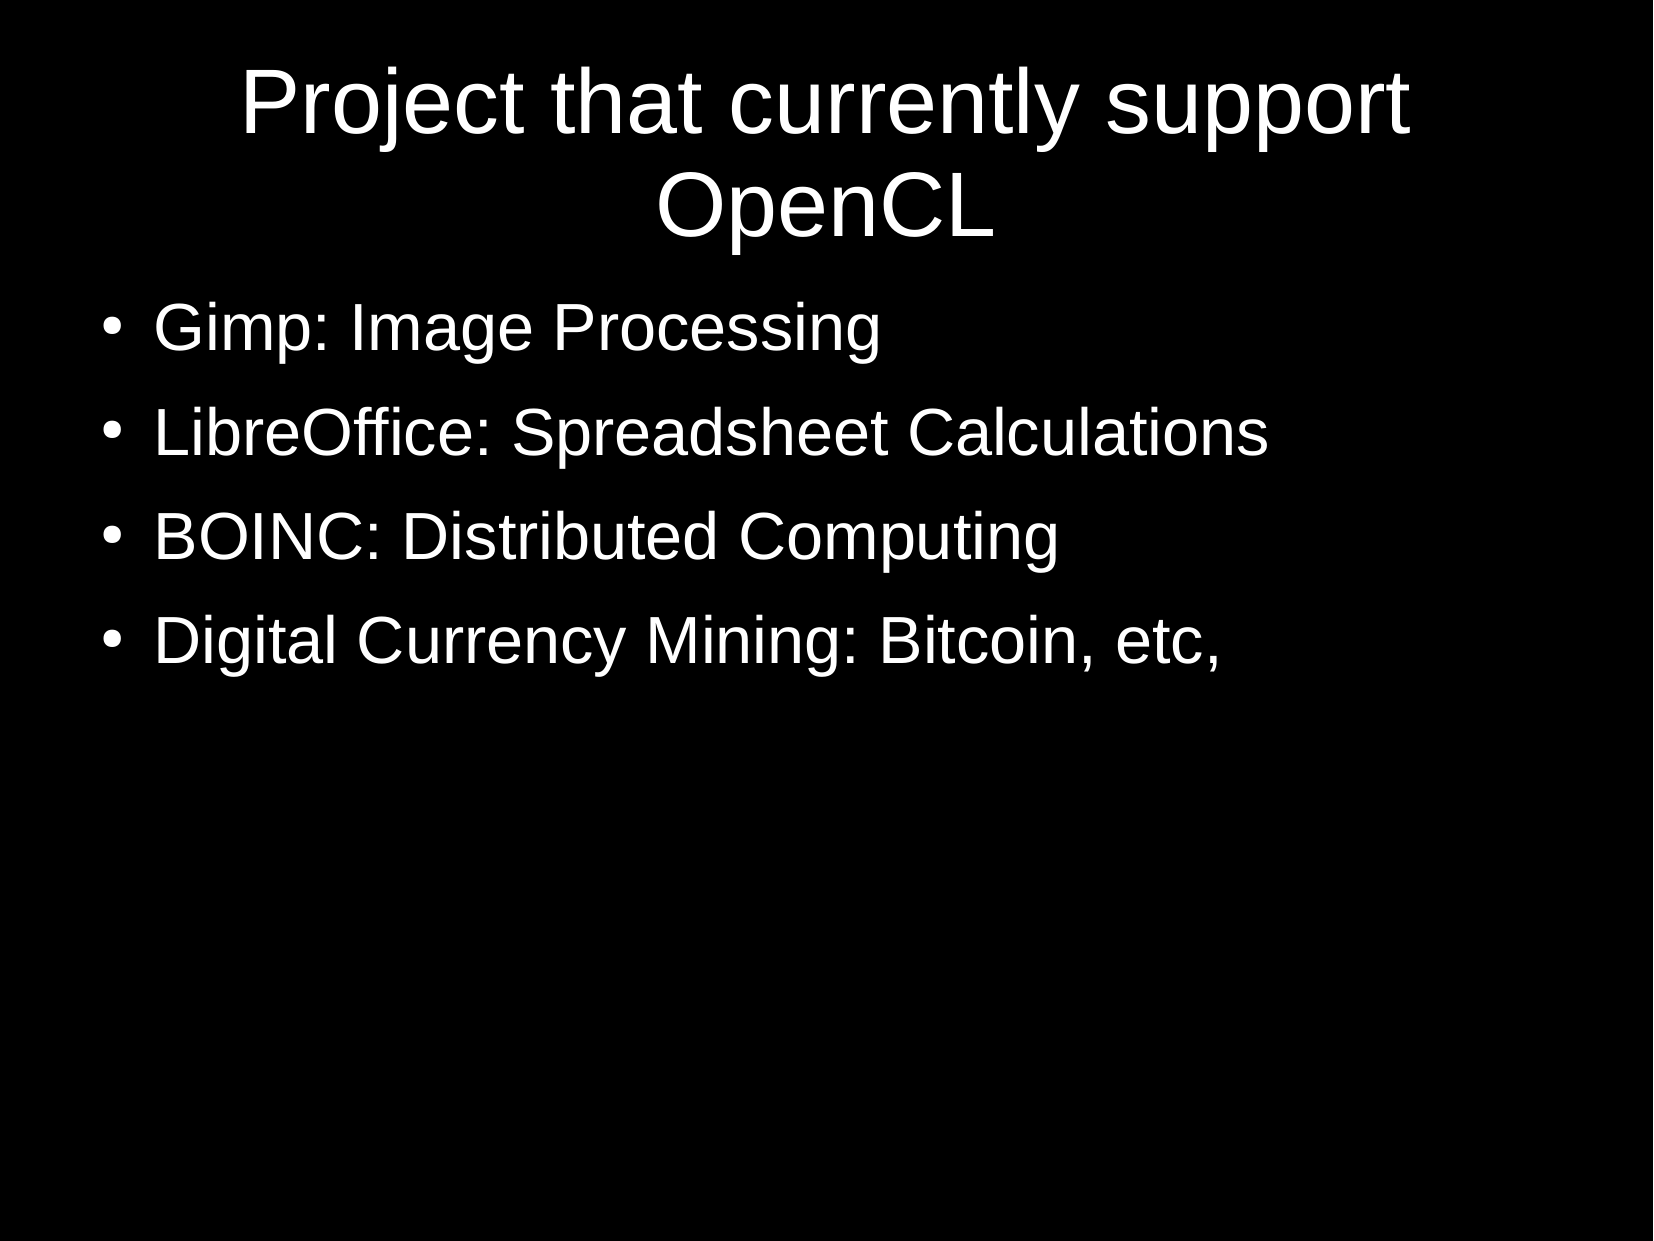

# Project that currently support OpenCL
Gimp: Image Processing
LibreOffice: Spreadsheet Calculations
BOINC: Distributed Computing
Digital Currency Mining: Bitcoin, etc,